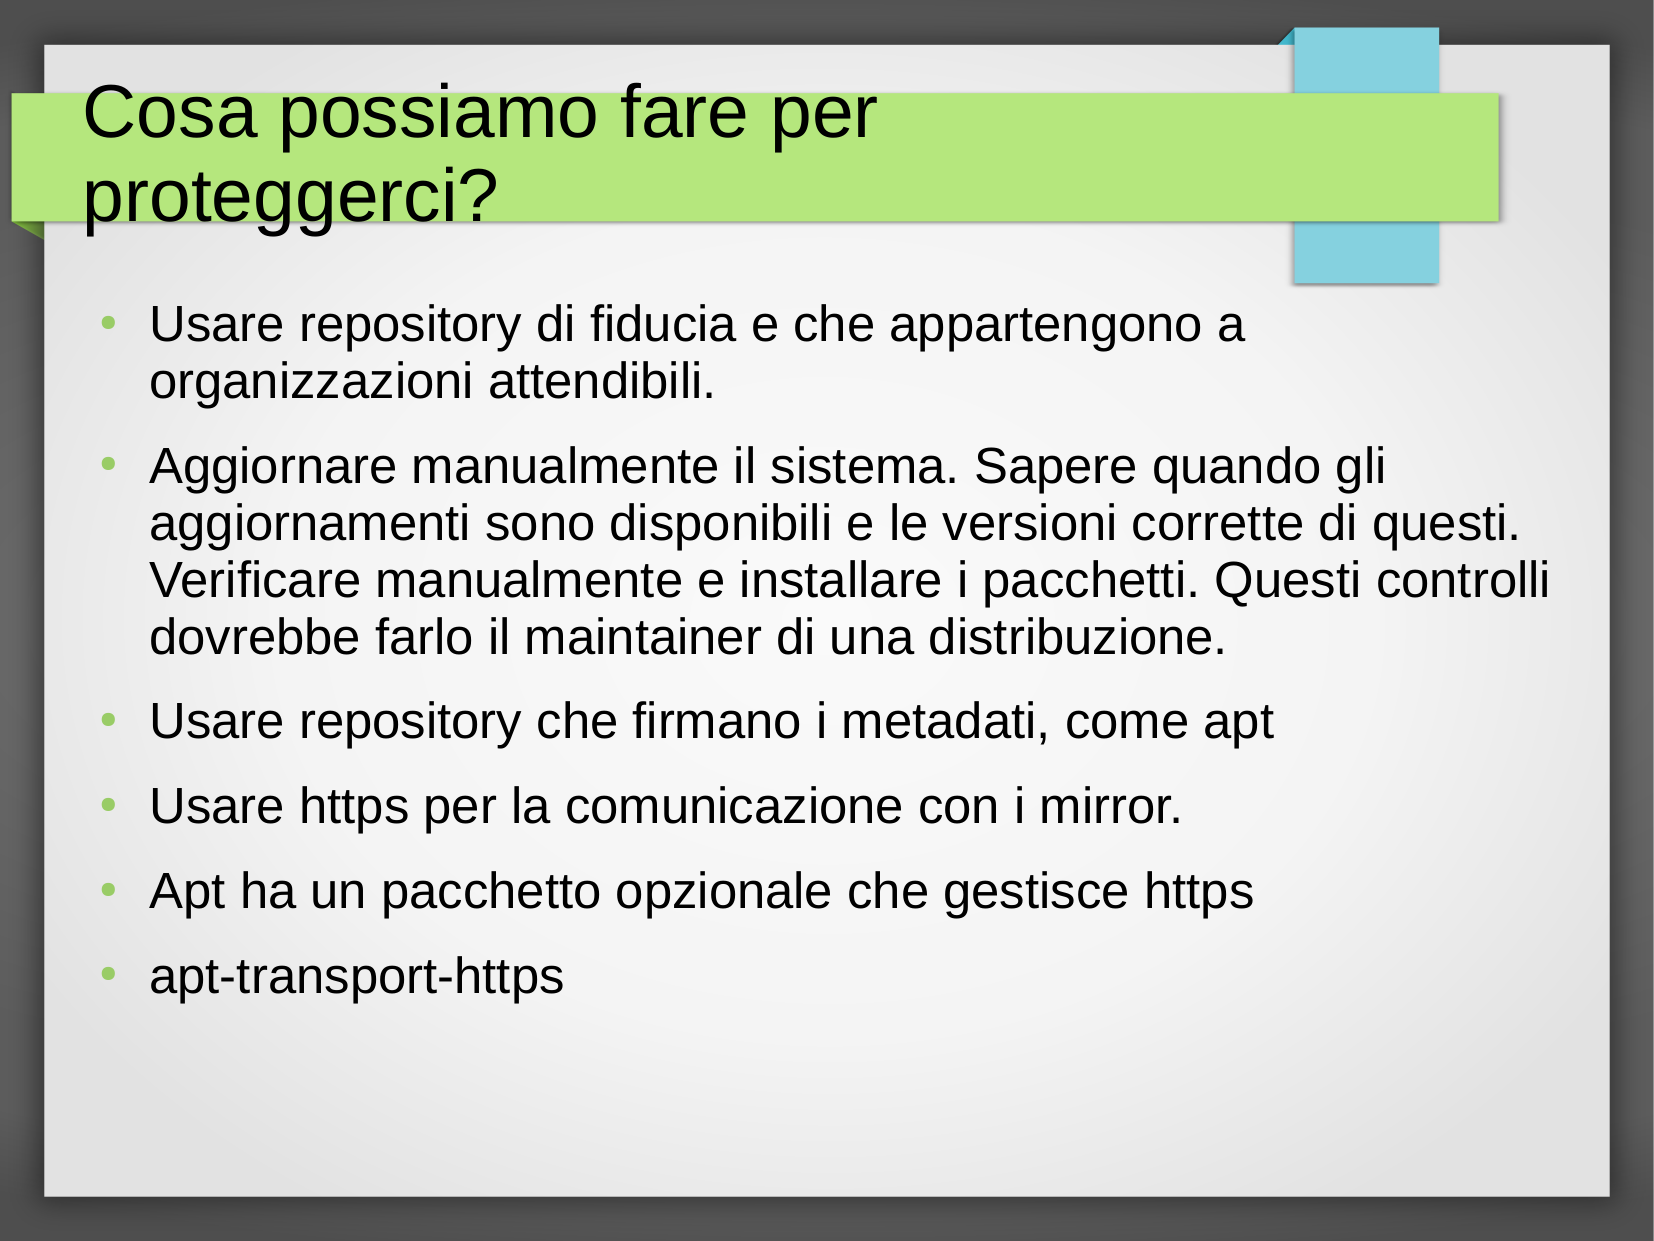

# Cosa possiamo fare per proteggerci?
Usare repository di fiducia e che appartengono a organizzazioni attendibili.
Aggiornare manualmente il sistema. Sapere quando gli aggiornamenti sono disponibili e le versioni corrette di questi. Verificare manualmente e installare i pacchetti. Questi controlli dovrebbe farlo il maintainer di una distribuzione.
Usare repository che firmano i metadati, come apt
Usare https per la comunicazione con i mirror.
Apt ha un pacchetto opzionale che gestisce https
apt-transport-https